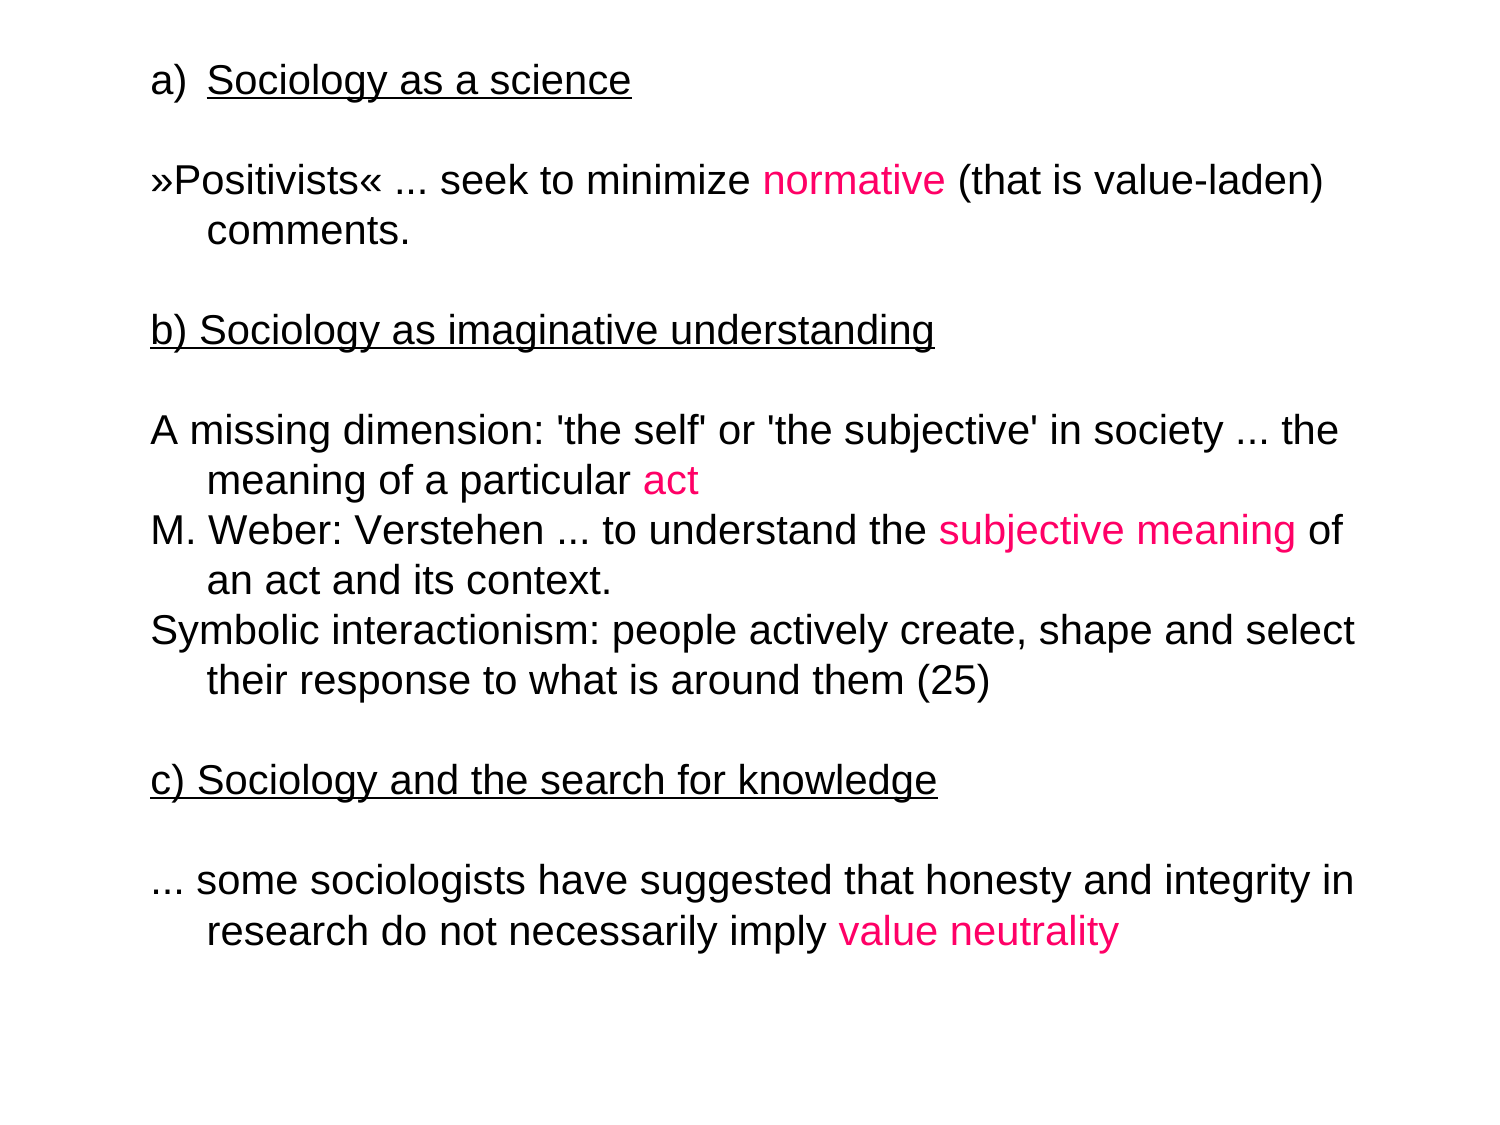

Sociology as a science
»Positivists« ... seek to minimize normative (that is value-laden) comments.
b) Sociology as imaginative understanding
A missing dimension: 'the self' or 'the subjective' in society ... the meaning of a particular act
M. Weber: Verstehen ... to understand the subjective meaning of an act and its context.
Symbolic interactionism: people actively create, shape and select their response to what is around them (25)
c) Sociology and the search for knowledge
... some sociologists have suggested that honesty and integrity in research do not necessarily imply value neutrality